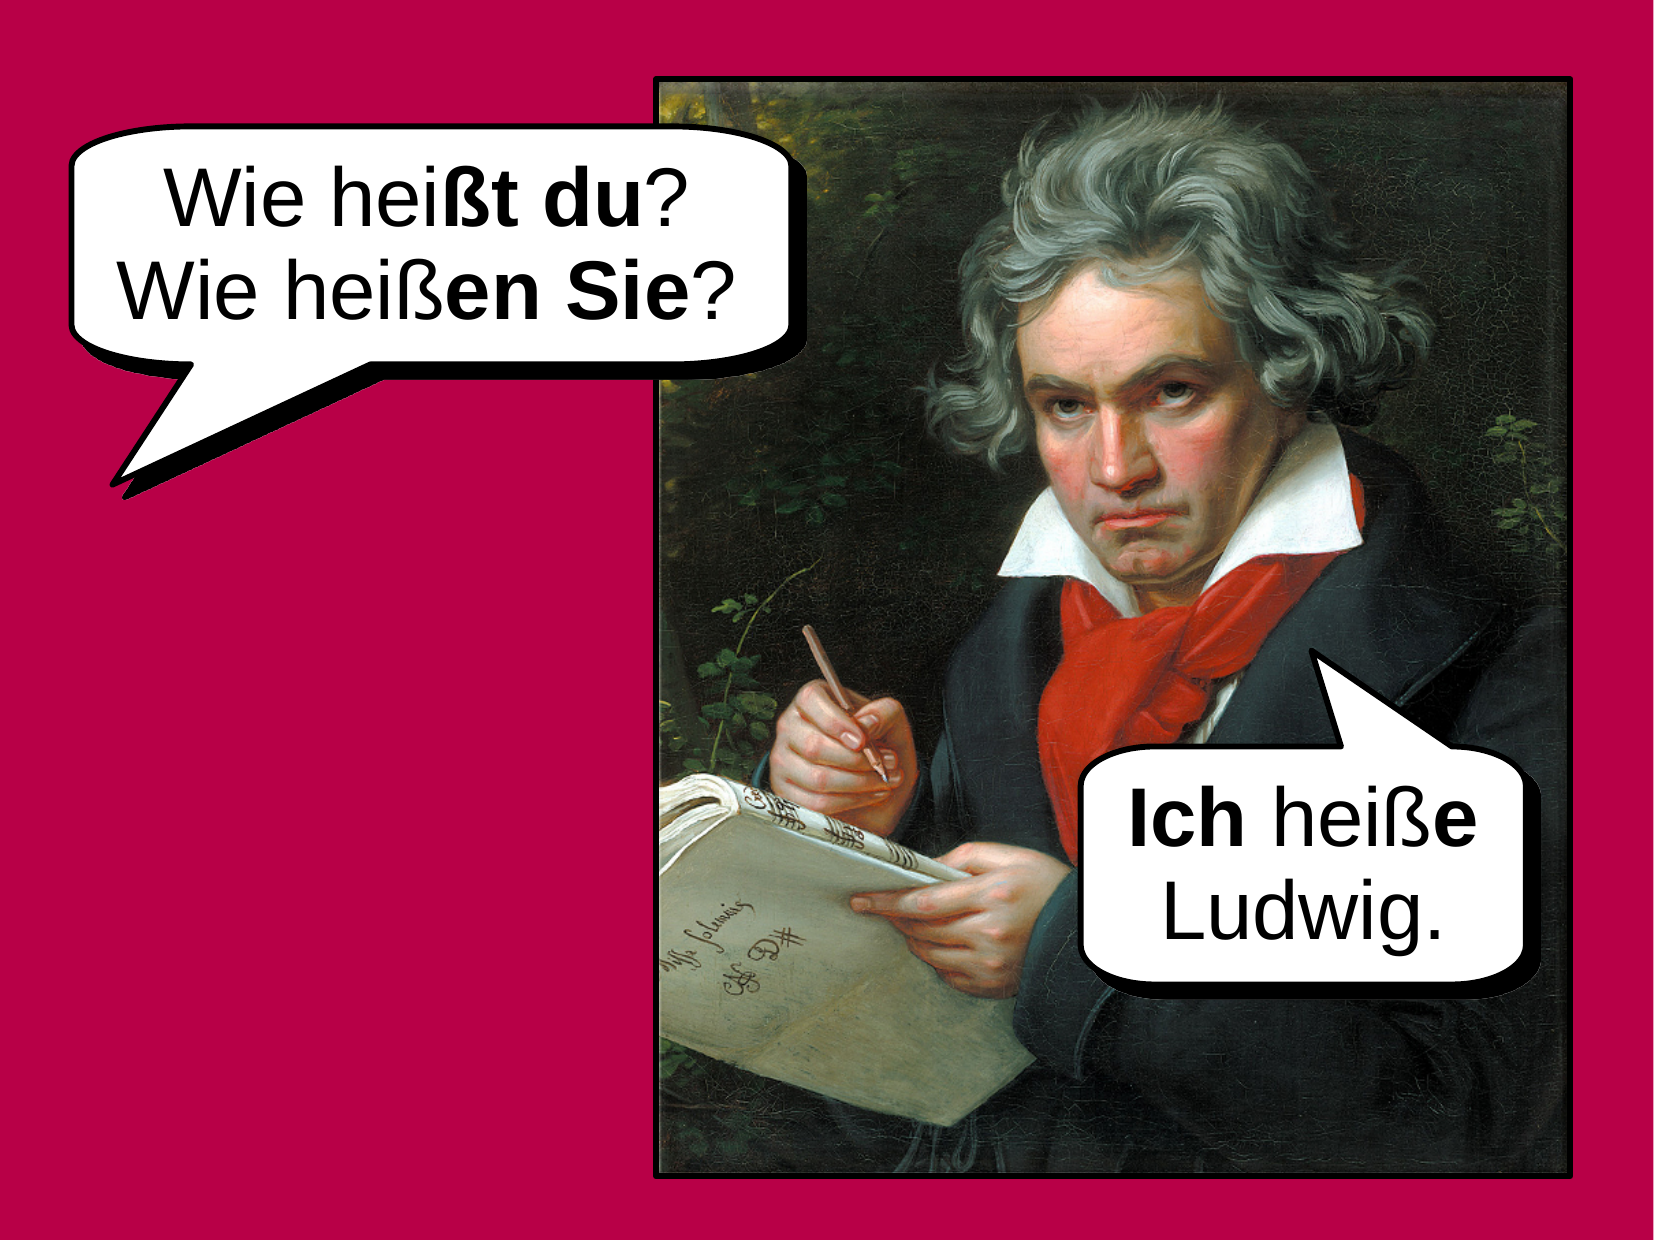

Wie heißt du?
Wie heißen Sie?
Ich heiße
Ludwig.